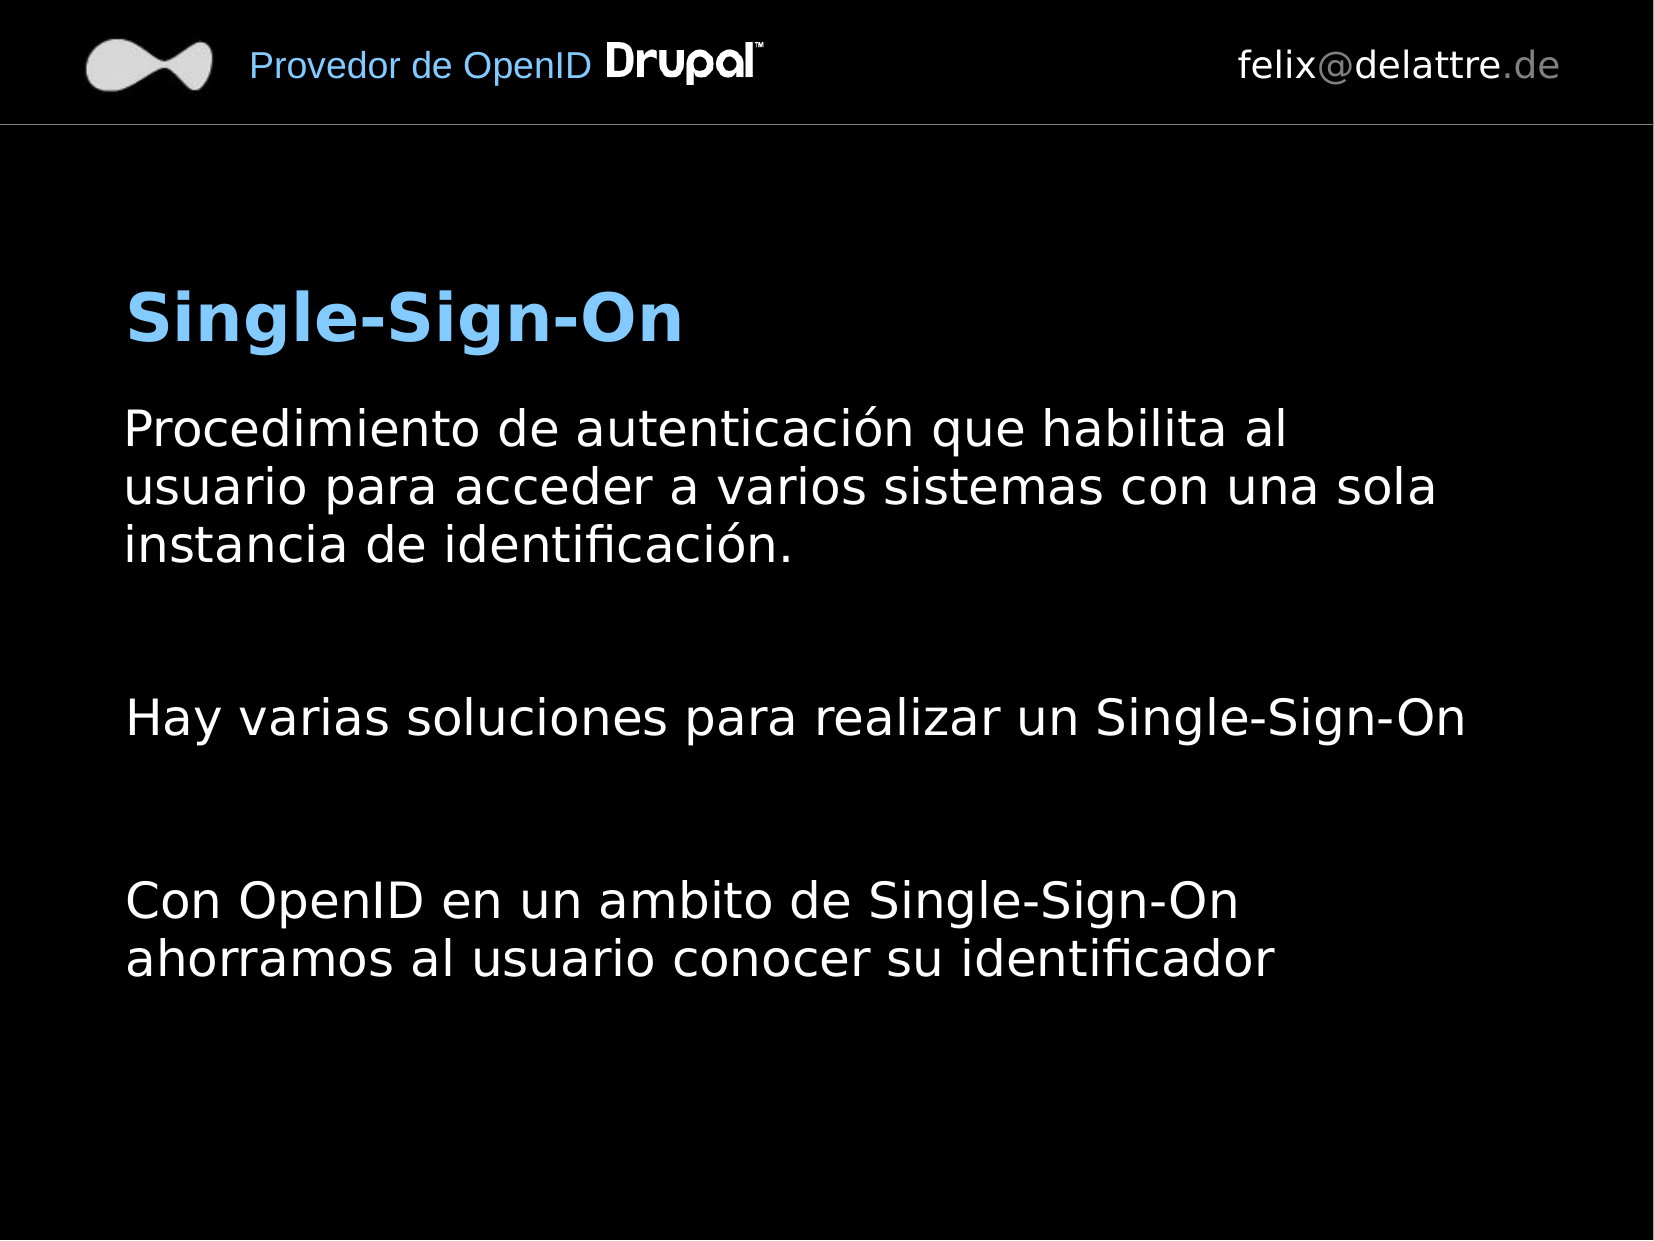

Single-Sign-On
Procedimiento de autenticación que habilita al usuario para acceder a varios sistemas con una sola instancia de identificación.
Hay varias soluciones para realizar un Single-Sign-On
Con OpenID en un ambito de Single-Sign-On ahorramos al usuario conocer su identificador